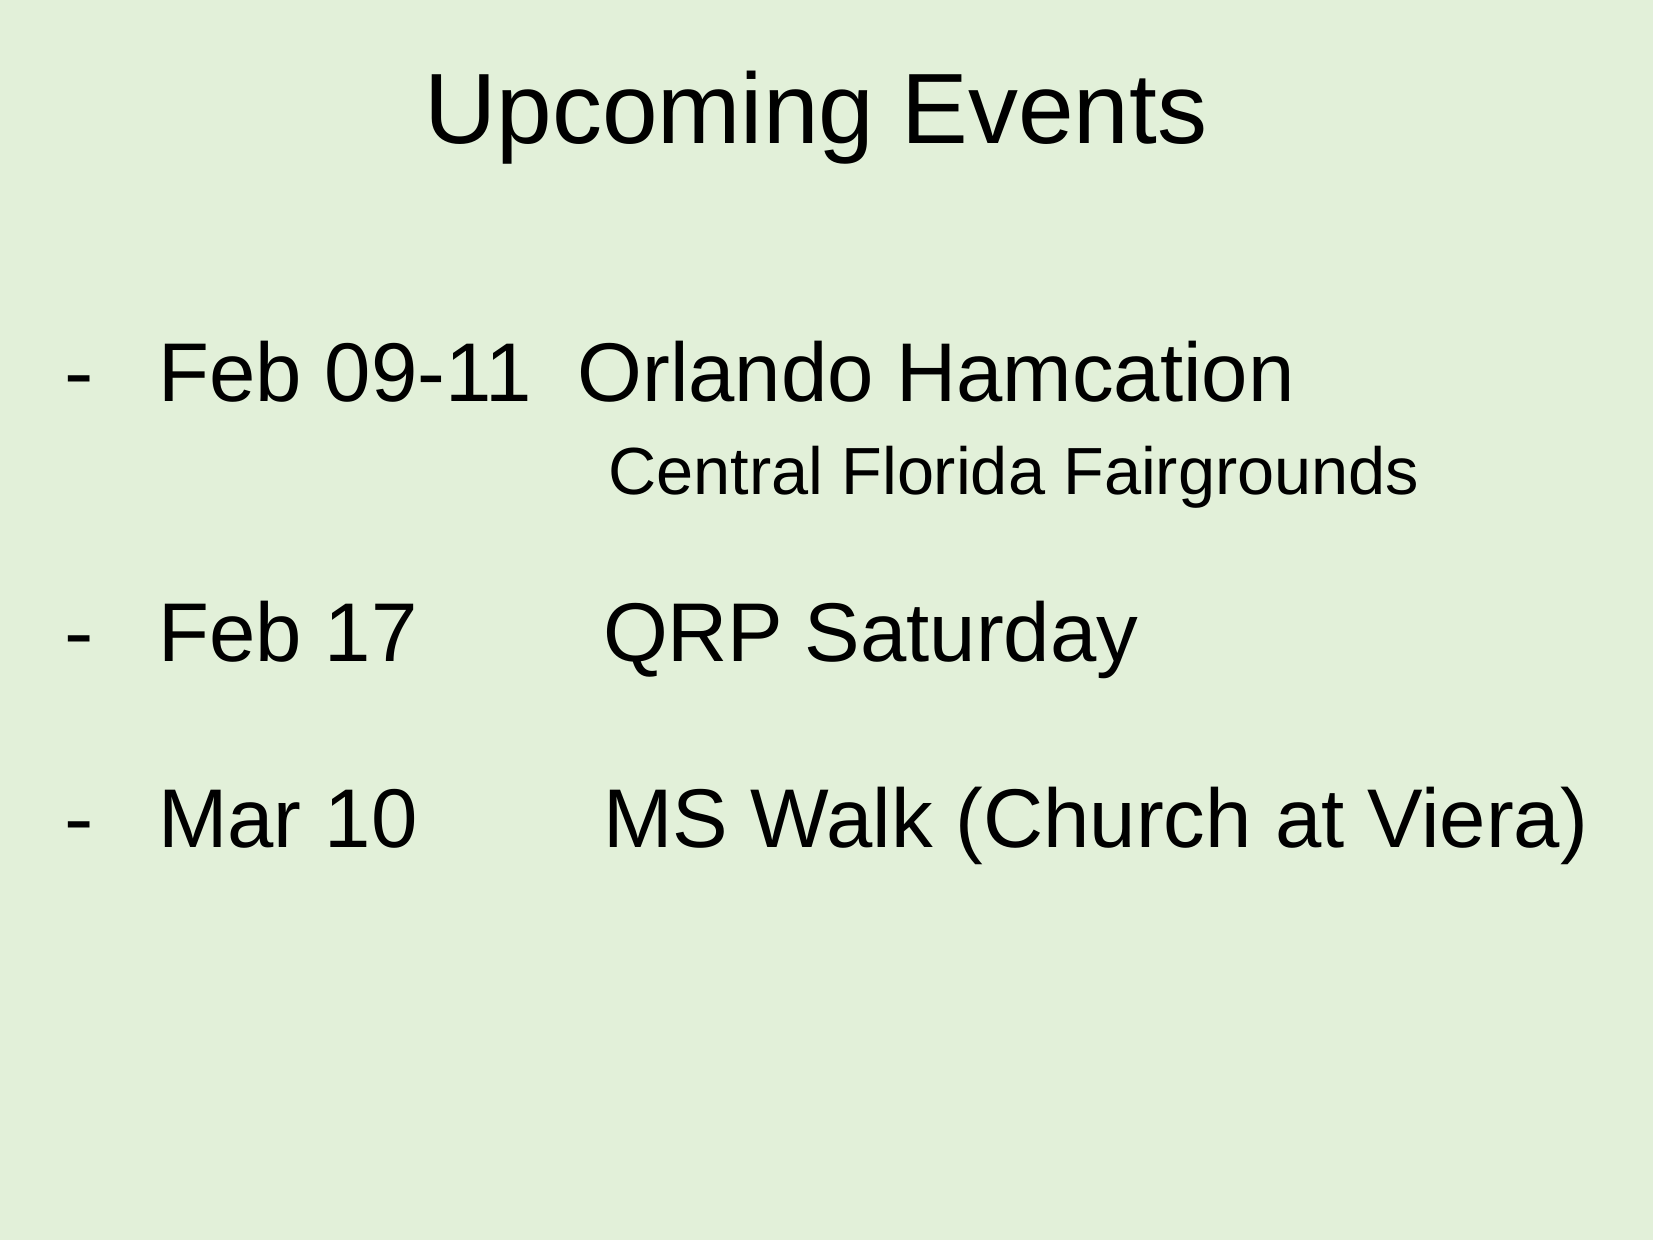

# Upcoming Events
Feb 09-11 Orlando Hamcation										Central Florida Fairgrounds
Feb 17		 QRP Saturday
Mar 10 	 MS Walk (Church at Viera)